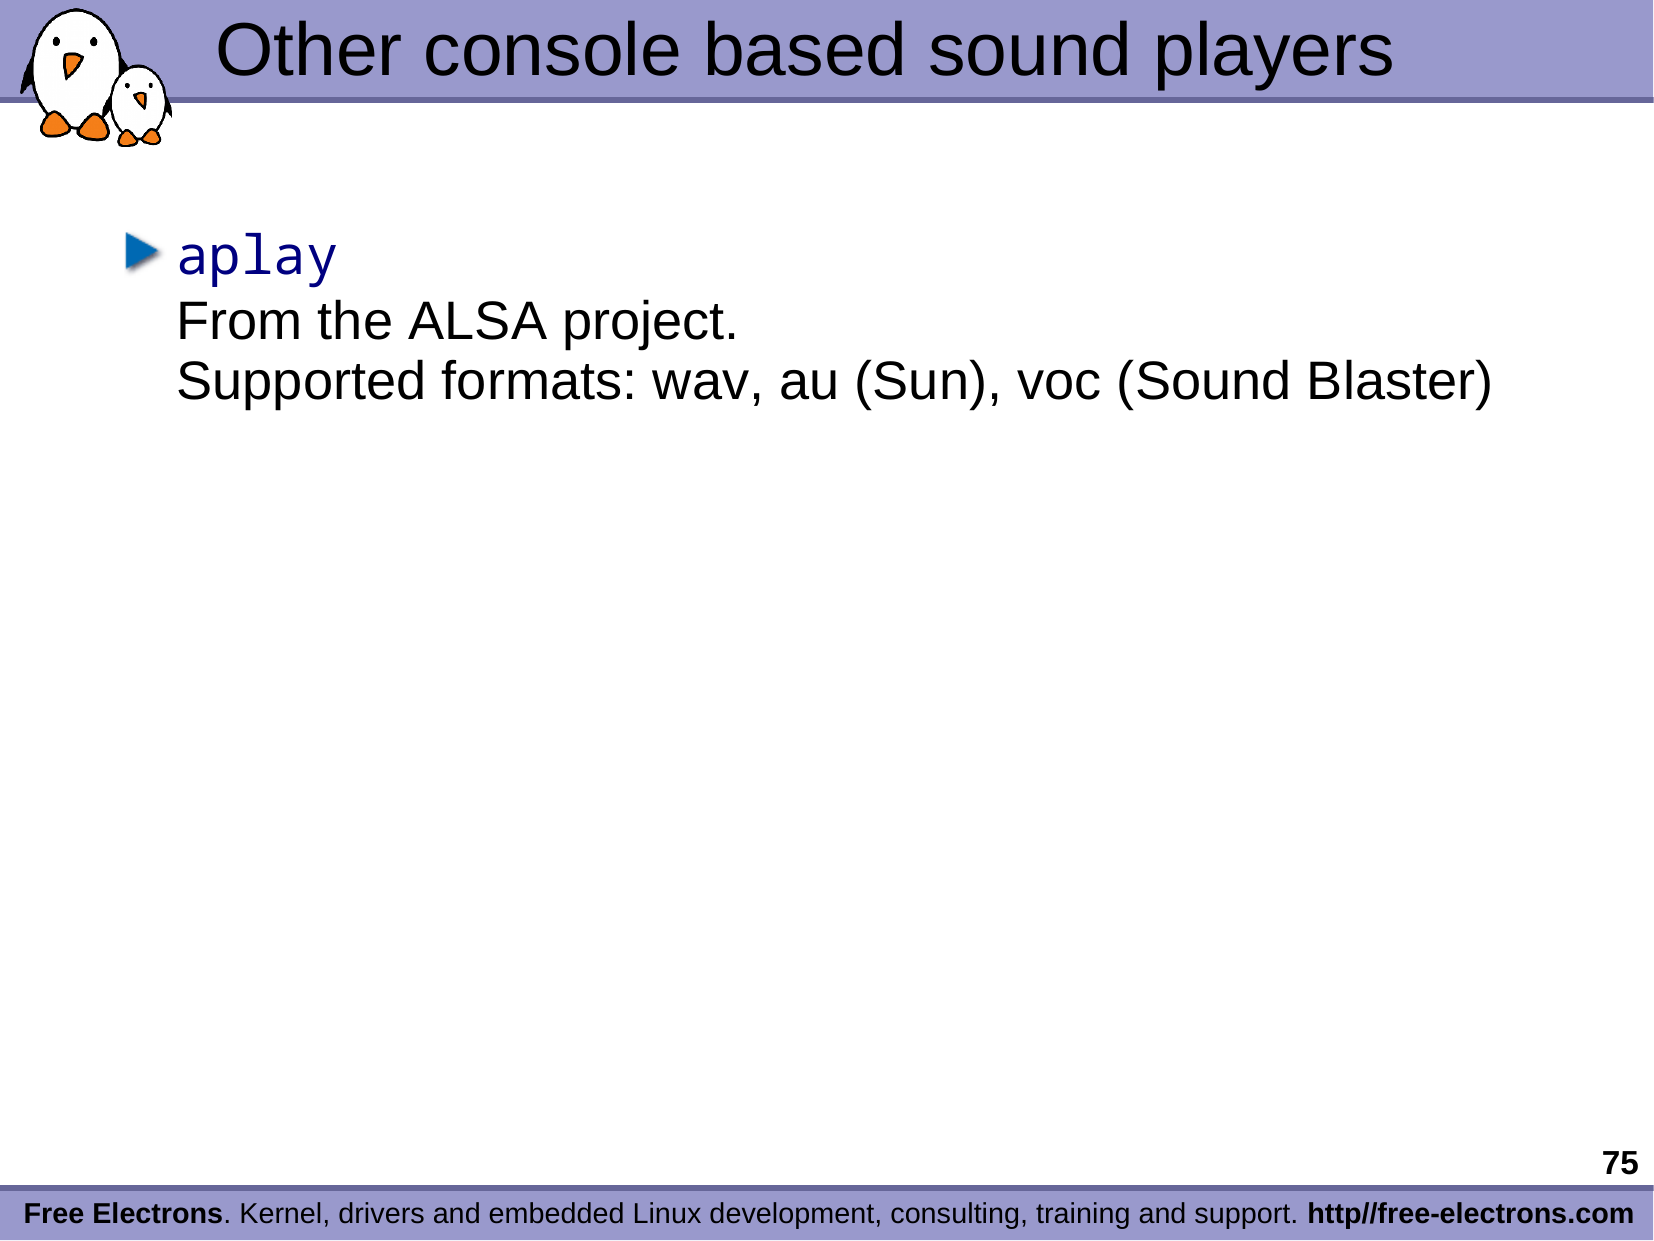

# Other console based sound players
aplay
From the ALSA project.
Supported formats: wav, au (Sun), voc (Sound Blaster)